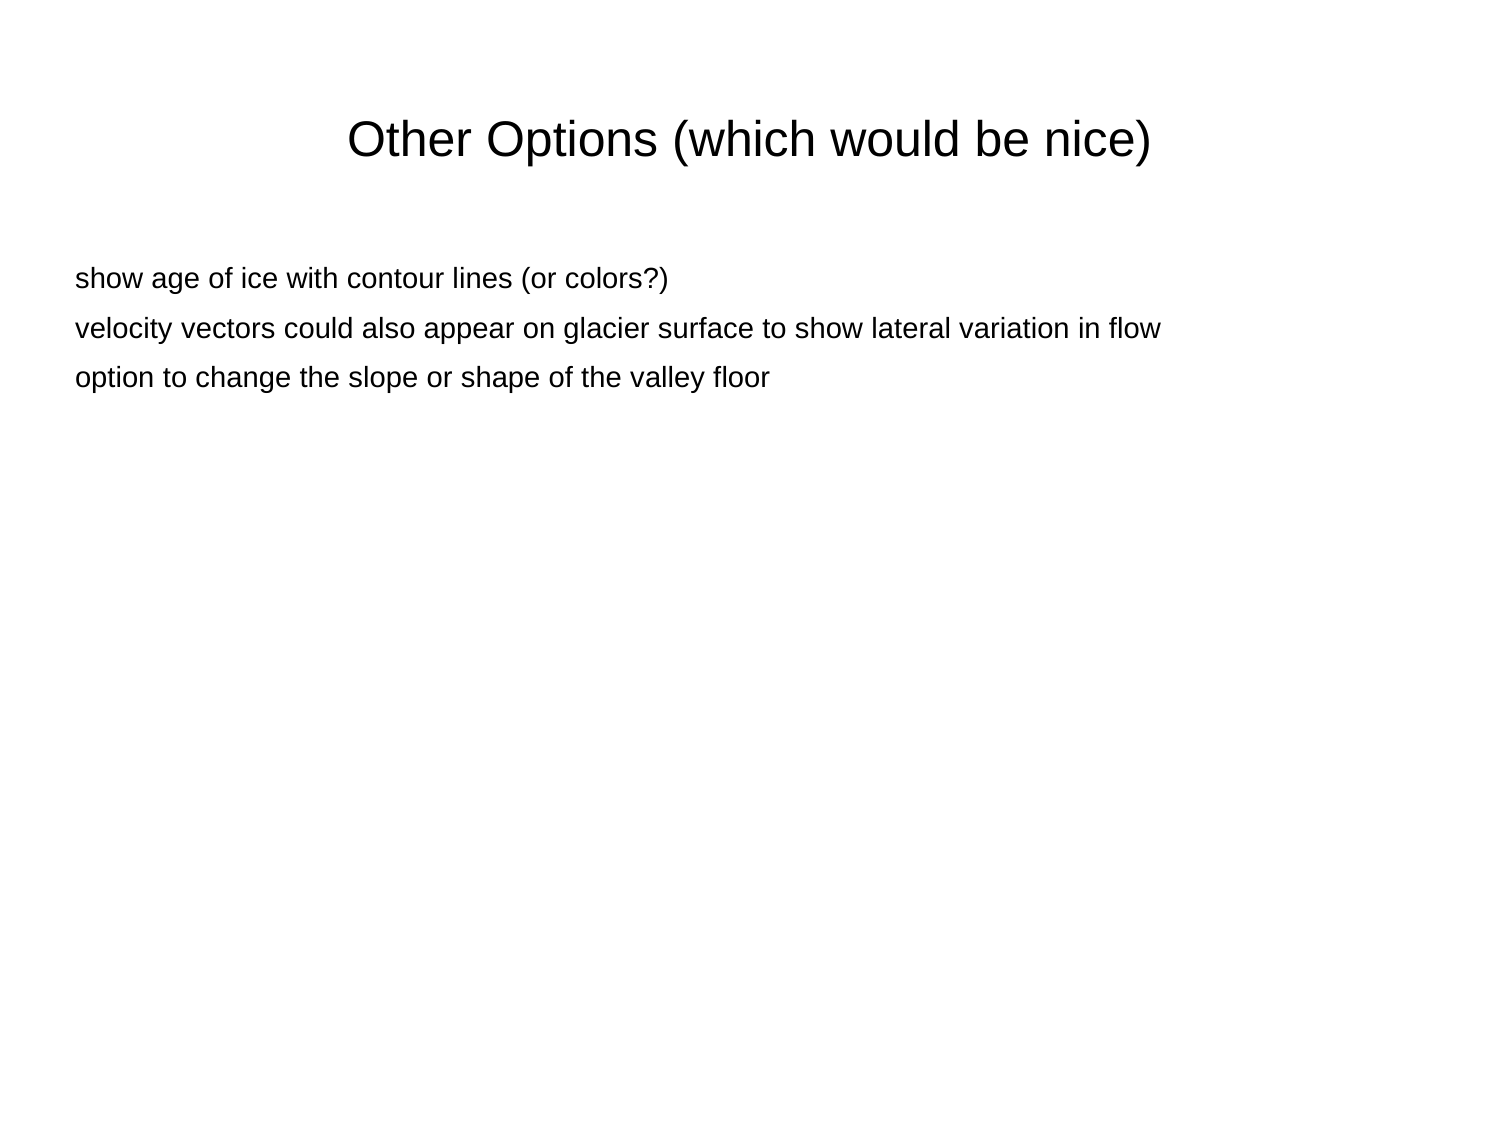

# Other Options (which would be nice)
show age of ice with contour lines (or colors?)
velocity vectors could also appear on glacier surface to show lateral variation in flow
option to change the slope or shape of the valley floor